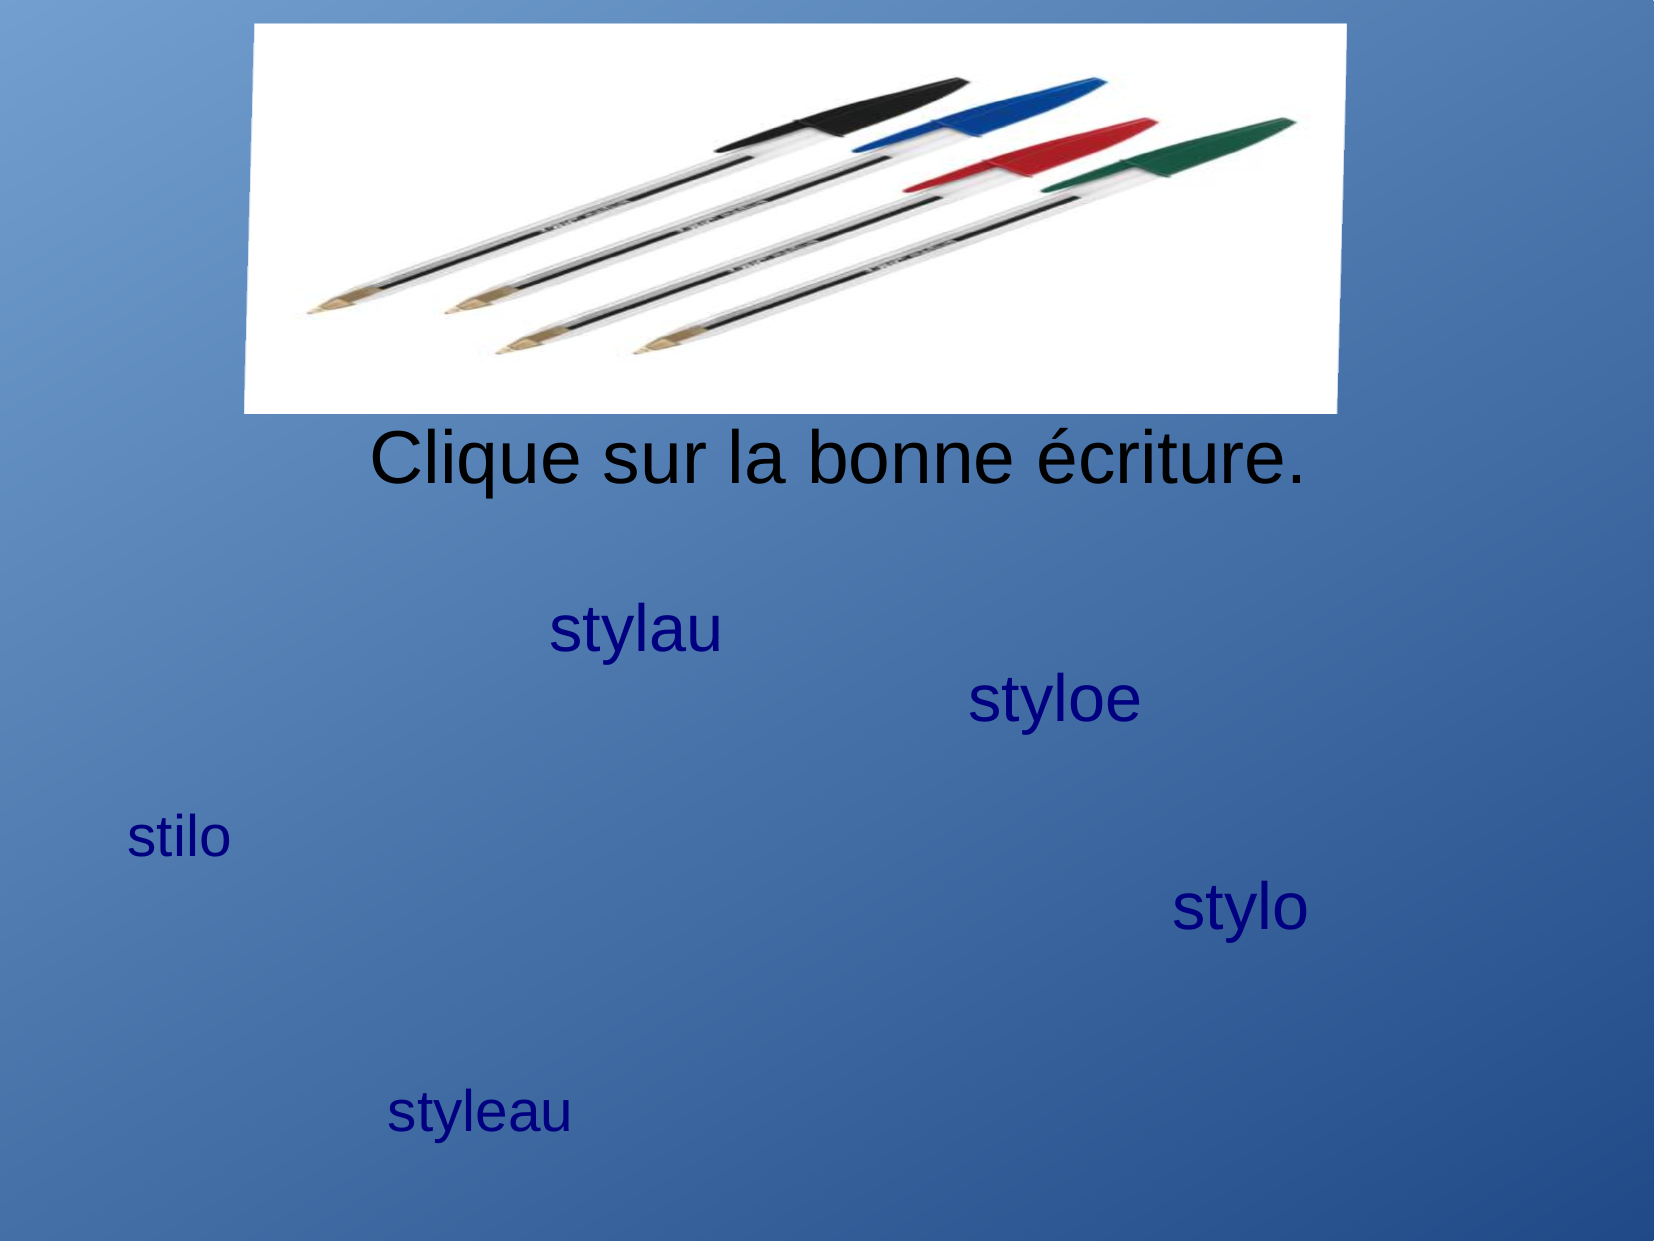

# Clique sur la bonne écriture.
stylau
styloe
 stylo
stilo
 styleau